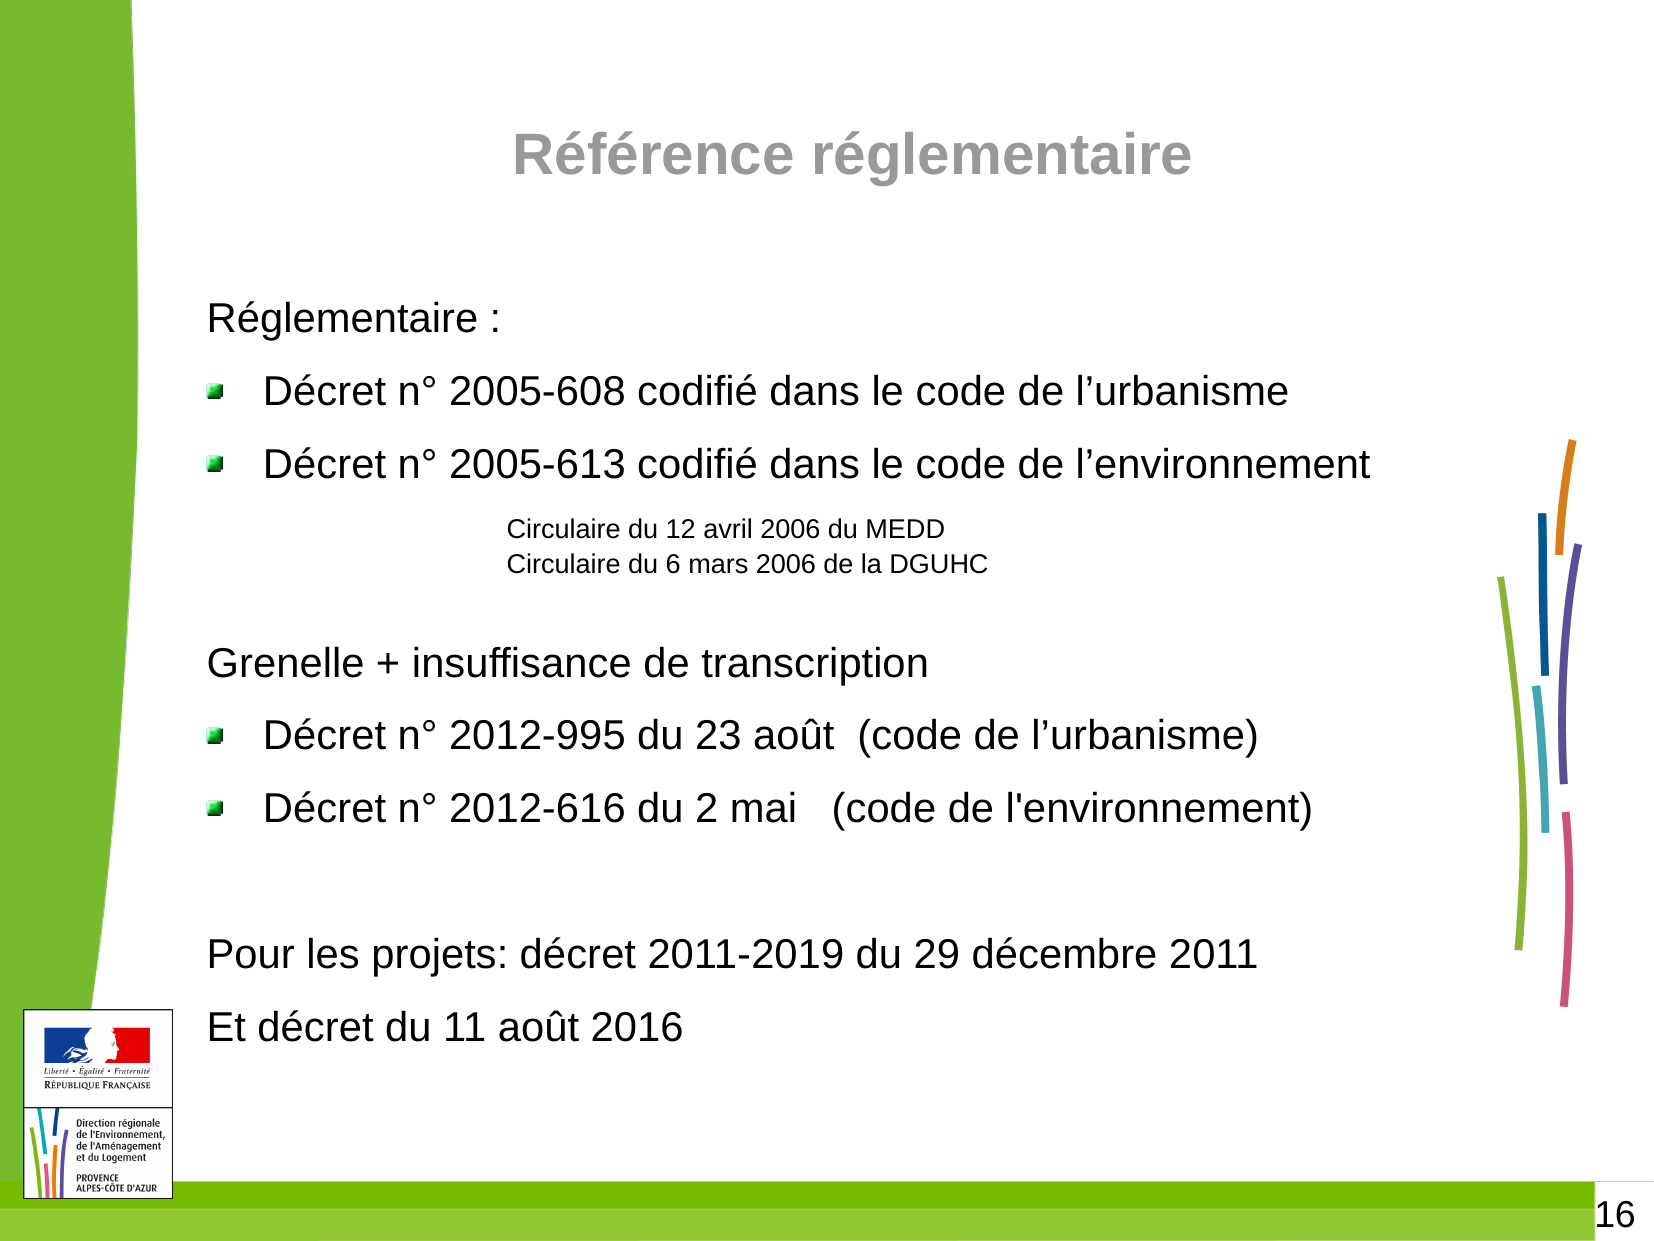

# Référence réglementaire
Réglementaire :
Décret n° 2005-608 codifié dans le code de l’urbanisme
Décret n° 2005-613 codifié dans le code de l’environnement
Circulaire du 12 avril 2006 du MEDD
Circulaire du 6 mars 2006 de la DGUHC
Grenelle + insuffisance de transcription
Décret n° 2012-995 du 23 août (code de l’urbanisme)
Décret n° 2012-616 du 2 mai (code de l'environnement)
Pour les projets: décret 2011-2019 du 29 décembre 2011
Et décret du 11 août 2016